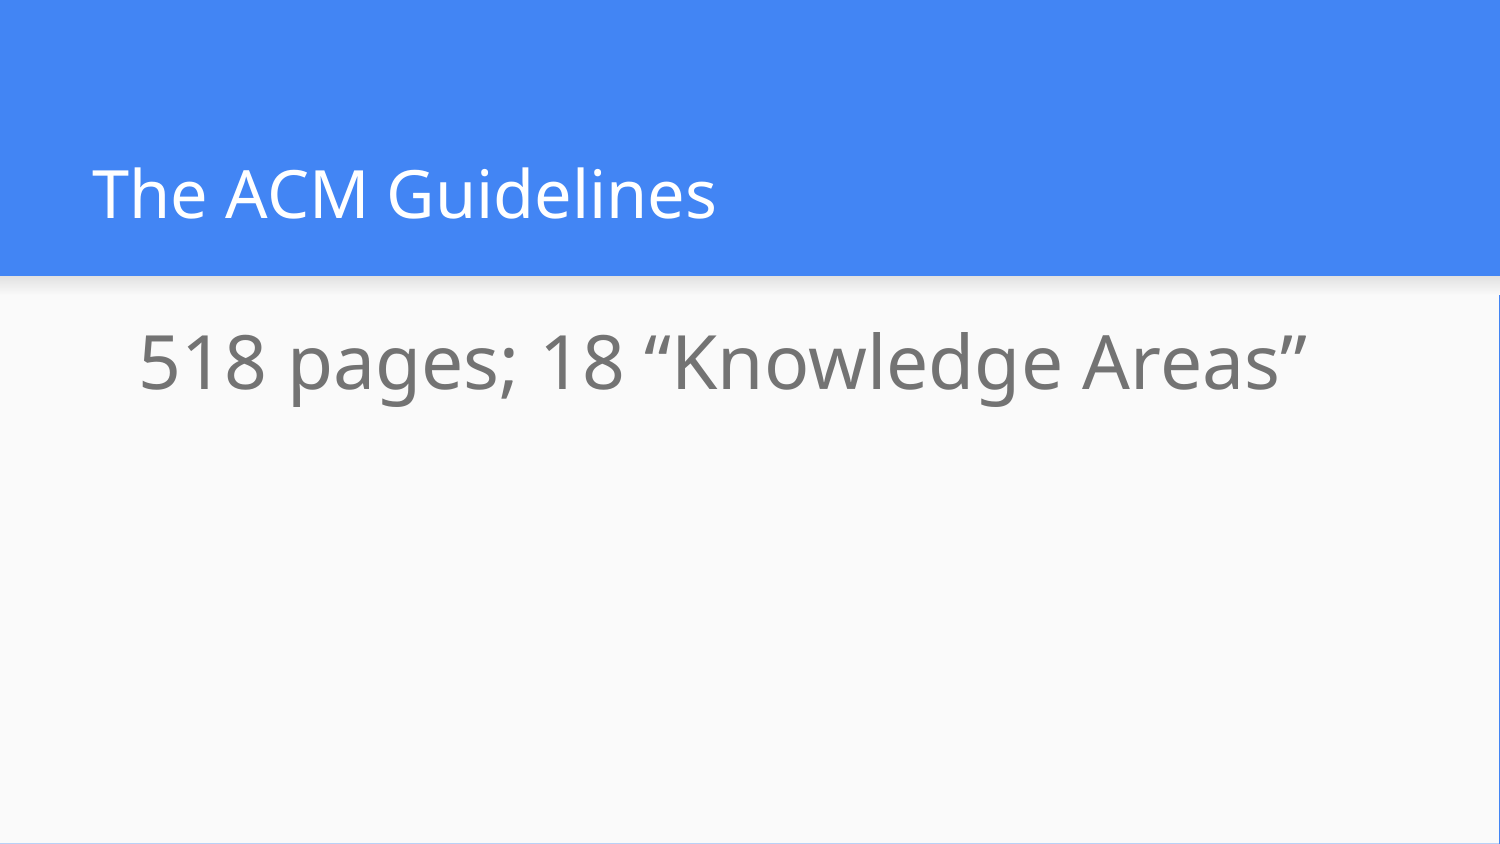

# The ACM Guidelines
518 pages; 18 “Knowledge Areas”